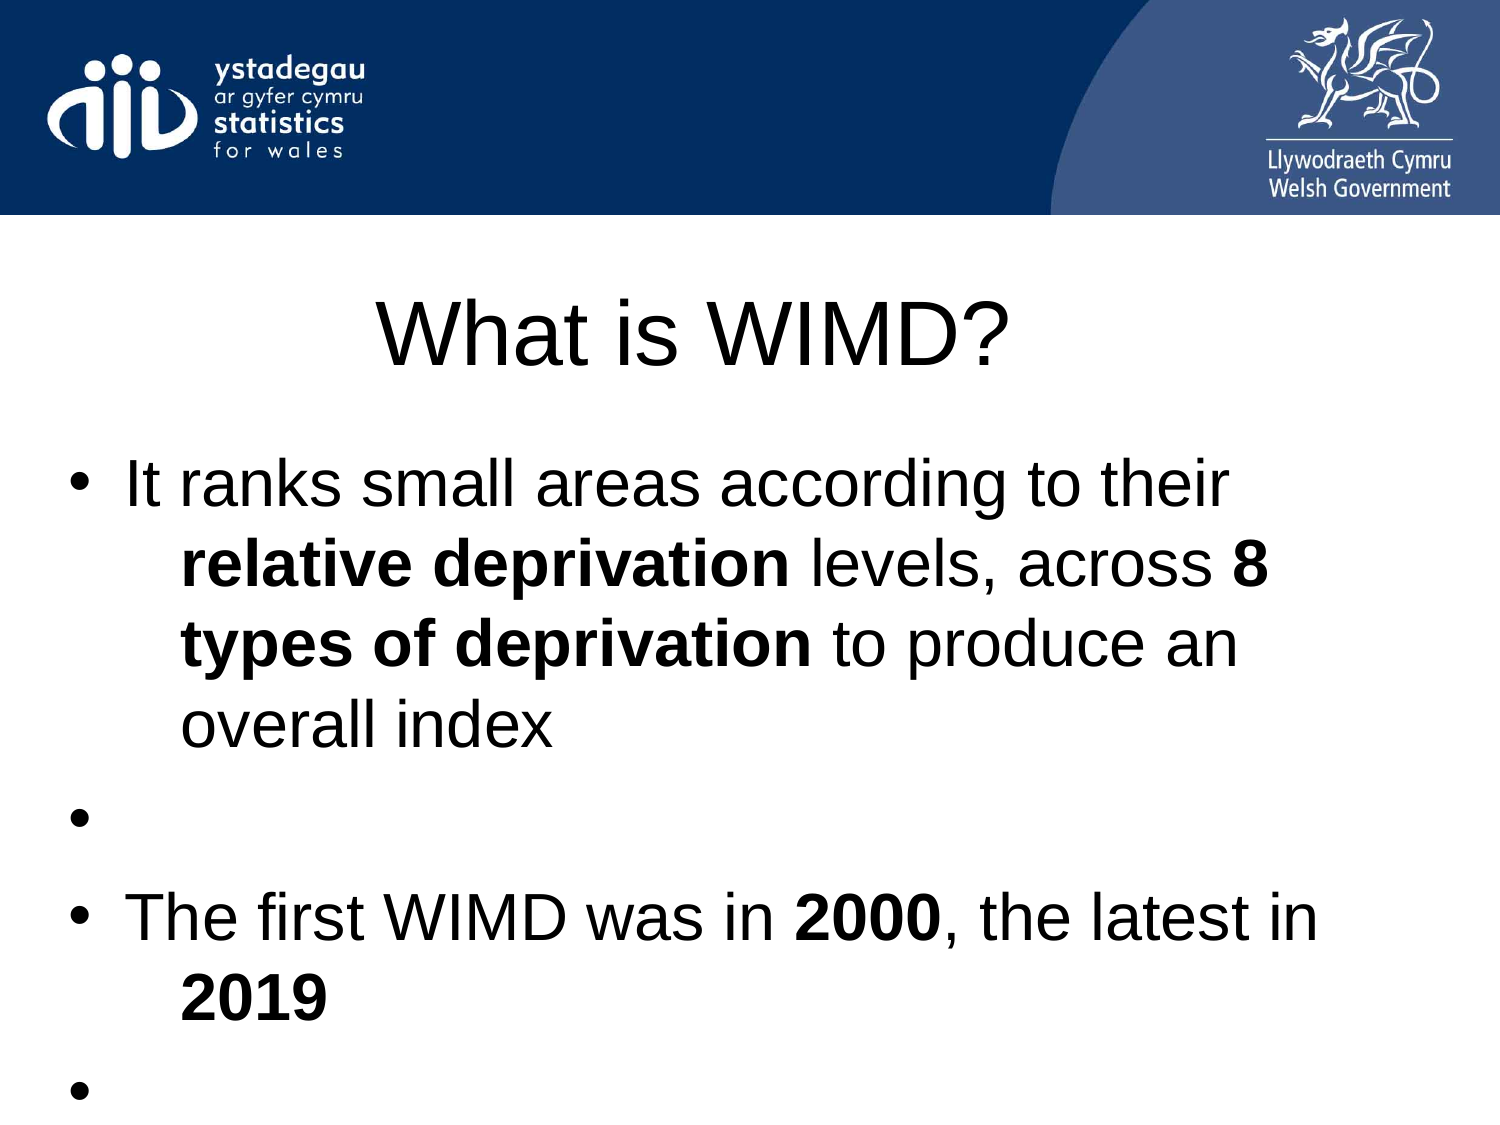

What is WIMD?
# It ranks small areas according to their relative deprivation levels, across 8 types of deprivation to produce an overall index
The first WIMD was in 2000, the latest in 2019